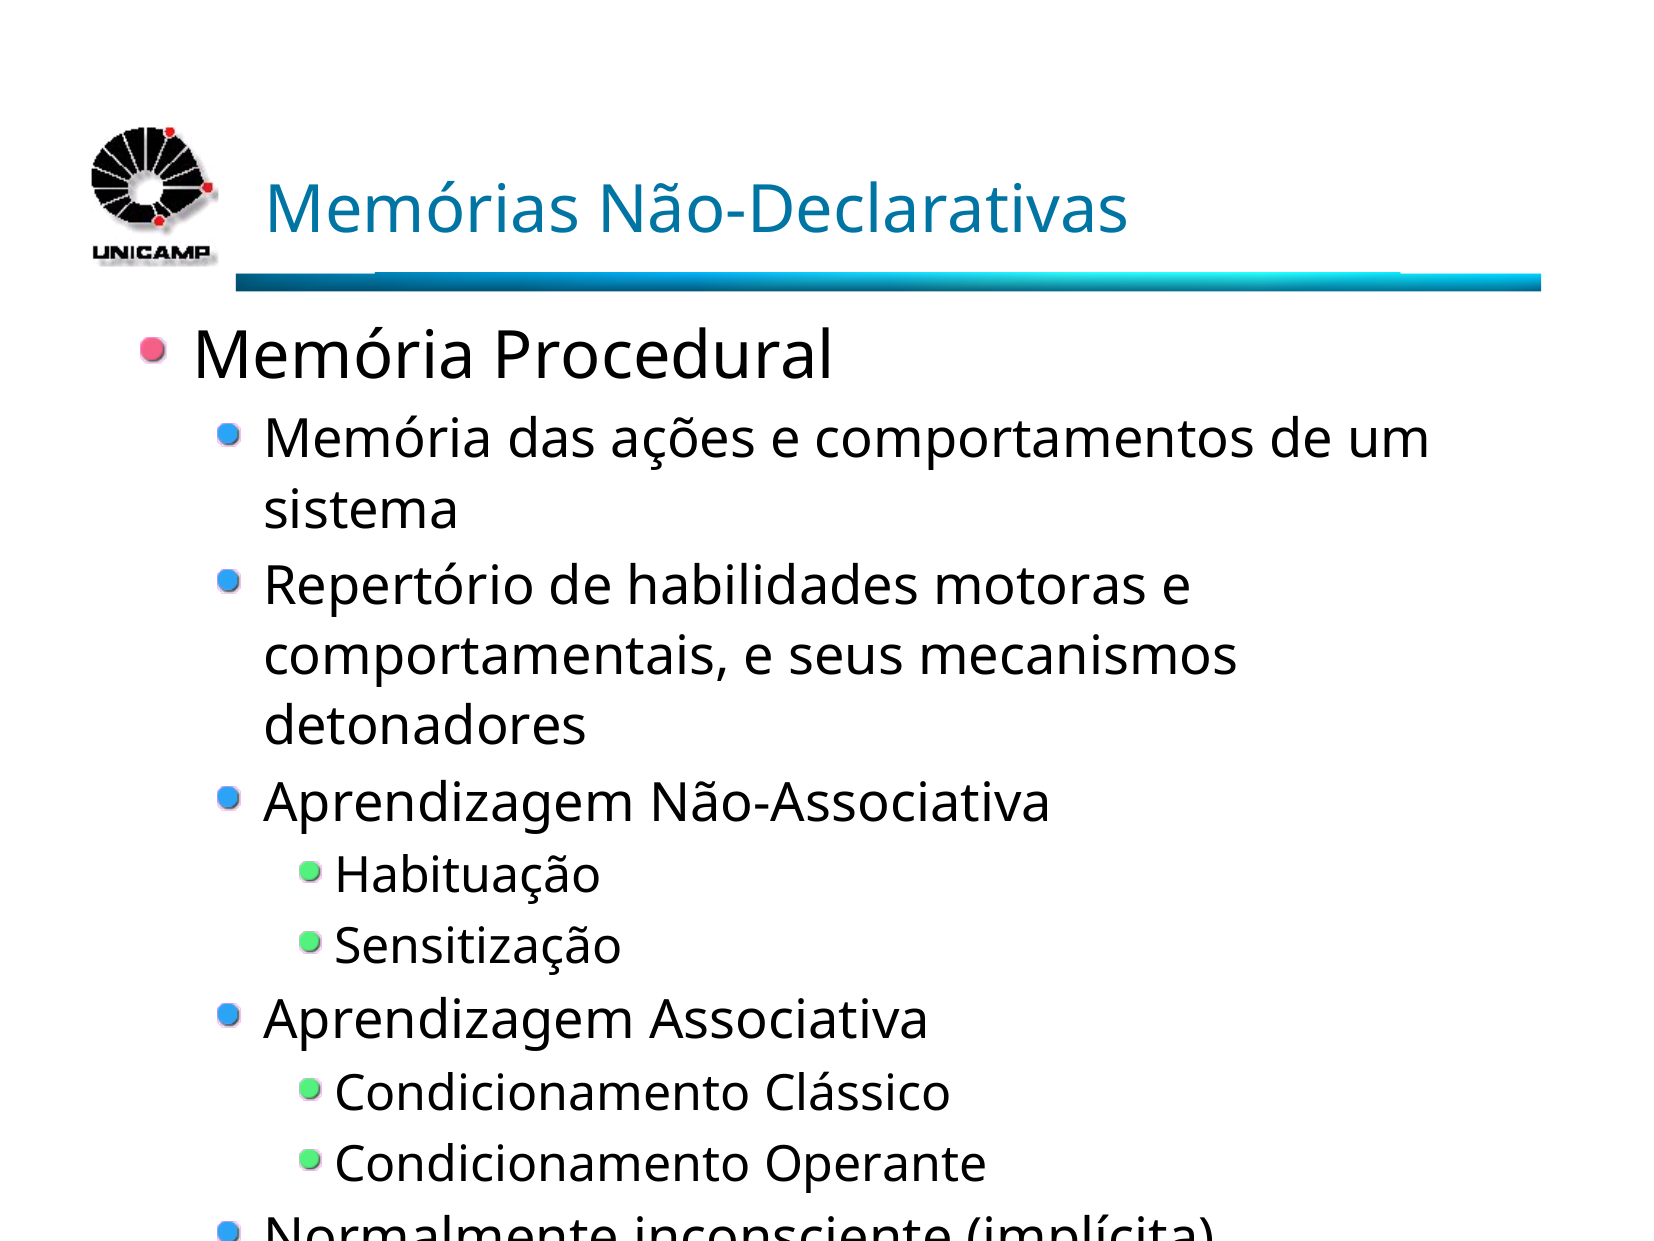

# Memórias Não-Declarativas
Memória Procedural
Memória das ações e comportamentos de um sistema
Repertório de habilidades motoras e comportamentais, e seus mecanismos detonadores
Aprendizagem Não-Associativa
Habituação
Sensitização
Aprendizagem Associativa
Condicionamento Clássico
Condicionamento Operante
Normalmente inconsciente (implícita)